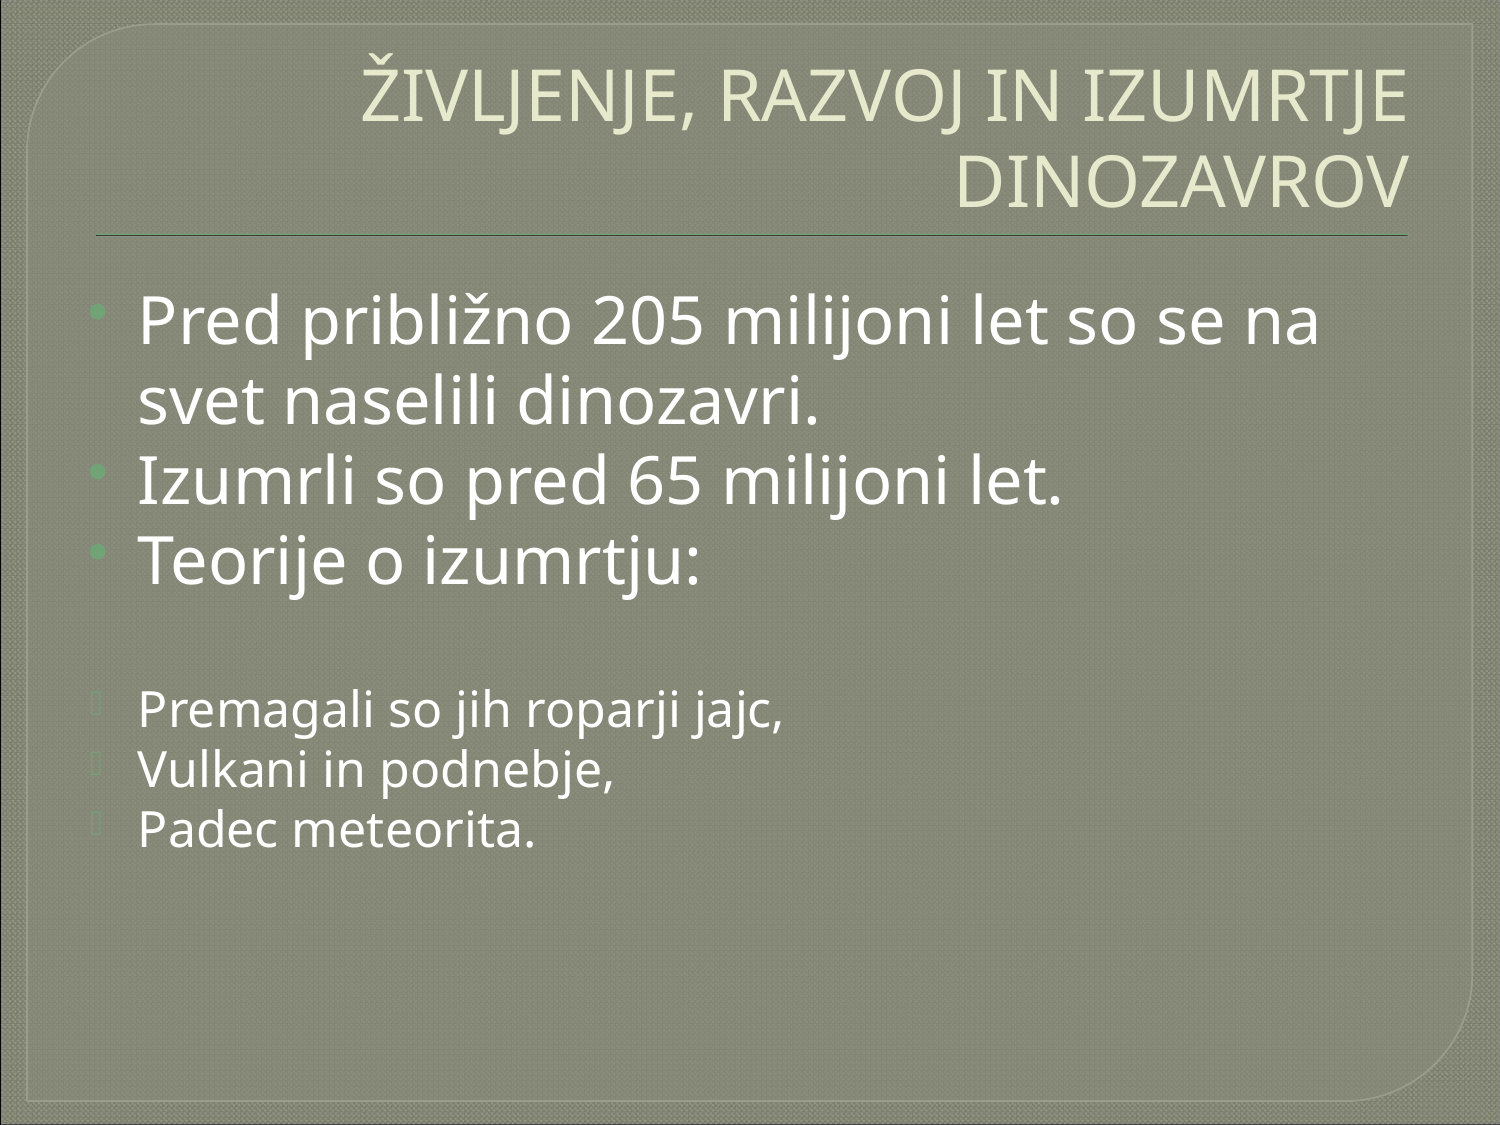

# ŽIVLJENJE, RAZVOJ IN IZUMRTJE DINOZAVROV
Pred približno 205 milijoni let so se na svet naselili dinozavri.
Izumrli so pred 65 milijoni let.
Teorije o izumrtju:
Premagali so jih roparji jajc,
Vulkani in podnebje,
Padec meteorita.